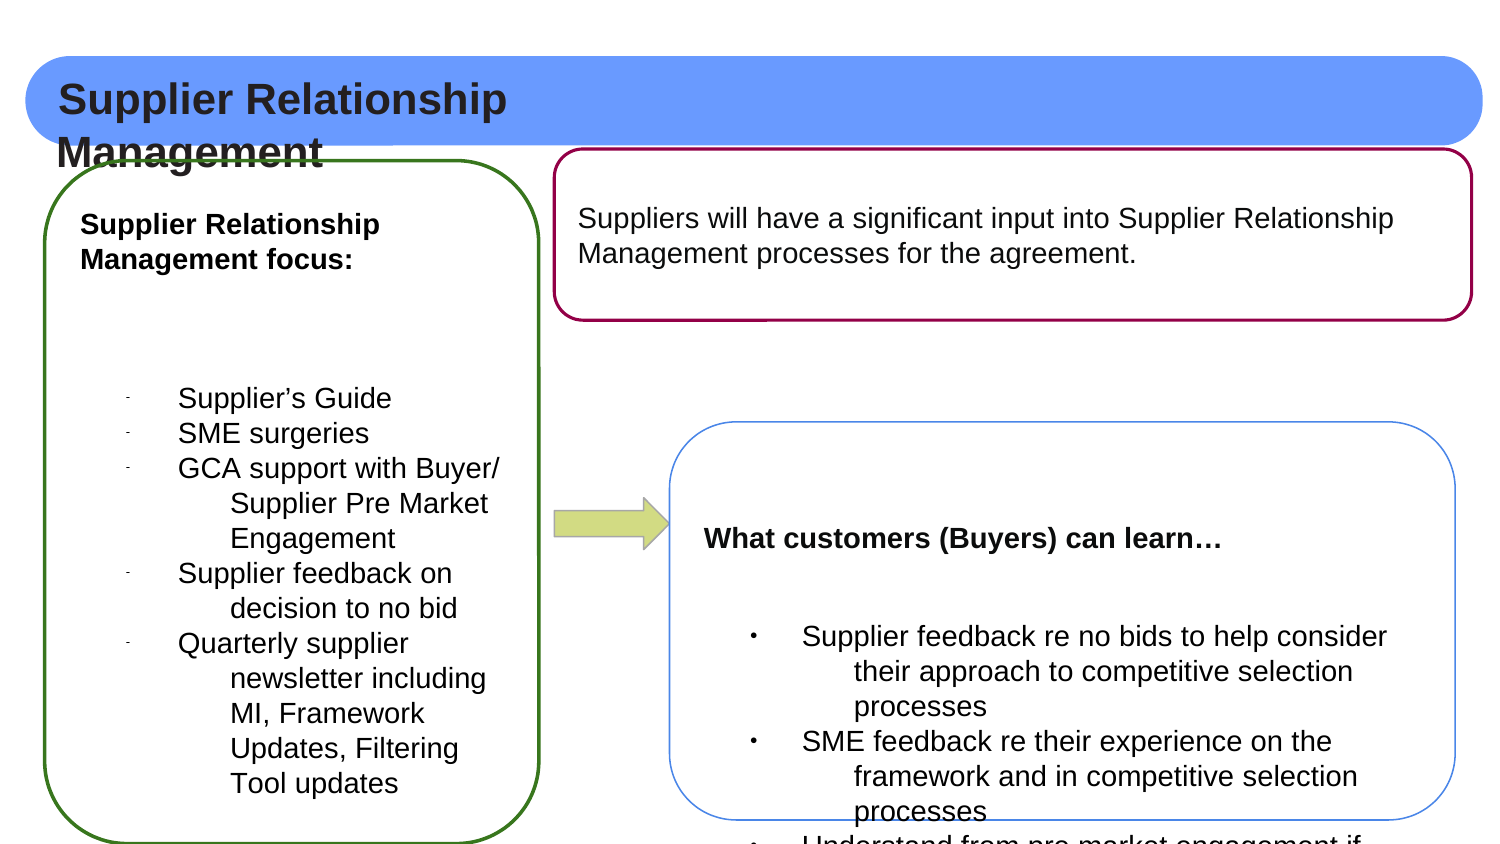

# Supplier Relationship Management
Suppliers will have a significant input into Supplier Relationship Management processes for the agreement.
Supplier Relationship Management focus:
Supplier’s Guide
SME surgeries
GCA support with Buyer/ Supplier Pre Market Engagement
Supplier feedback on decision to no bid
Quarterly supplier newsletter including MI, Framework Updates, Filtering Tool updates
What customers (Buyers) can learn…
Supplier feedback re no bids to help consider their approach to competitive selection processes
SME feedback re their experience on the framework and in competitive selection processes
Understand from pre market engagement if there are any changes within the market that may influence their requirements and enable suppliers to help shape the specification
Any new technology platforms and products offered